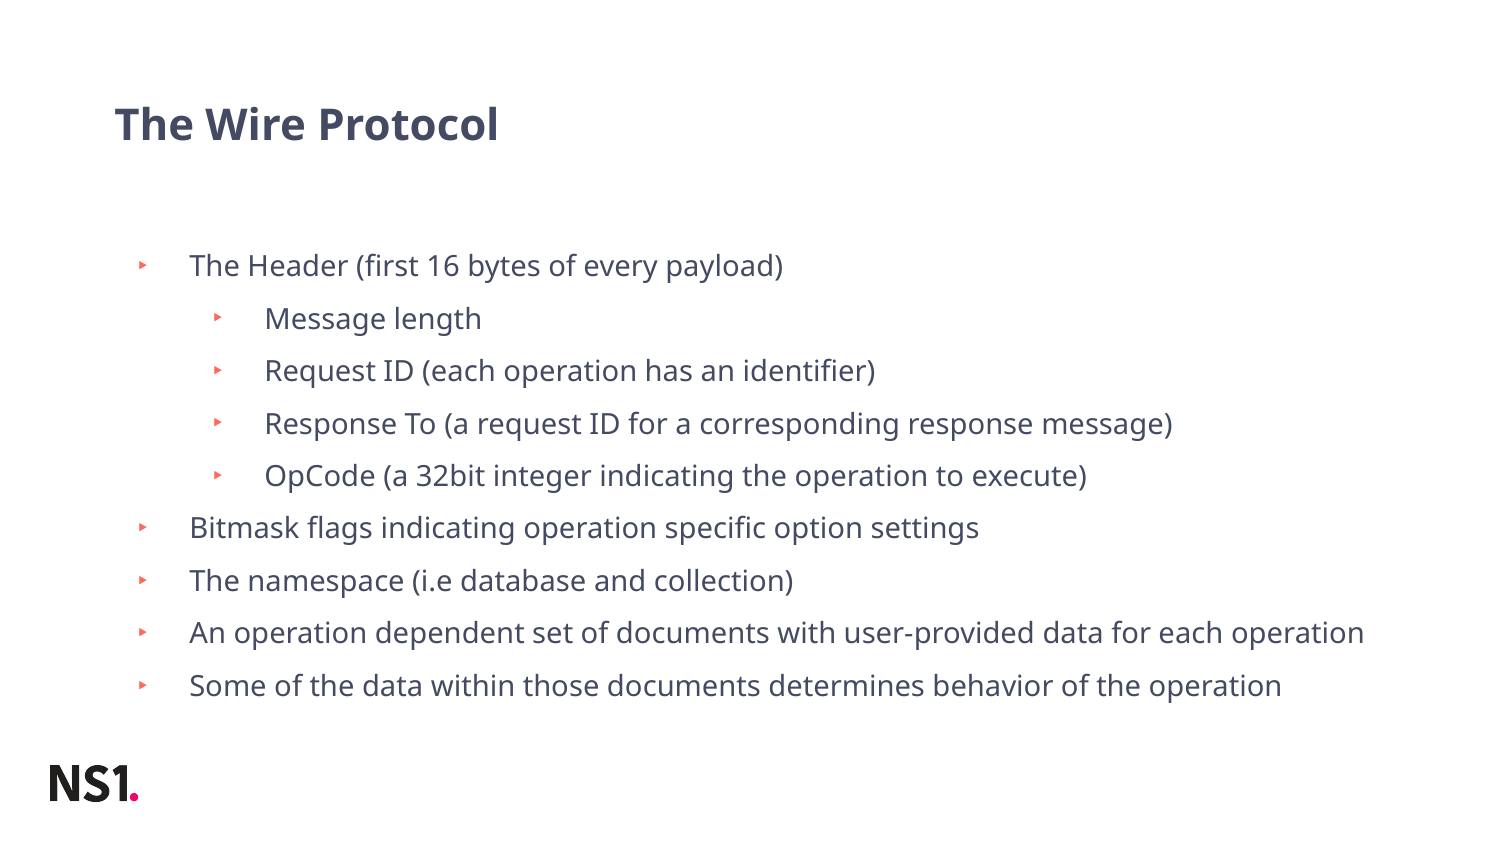

# The Wire Protocol
The Header (first 16 bytes of every payload)
Message length
Request ID (each operation has an identifier)
Response To (a request ID for a corresponding response message)
OpCode (a 32bit integer indicating the operation to execute)
Bitmask flags indicating operation specific option settings
The namespace (i.e database and collection)
An operation dependent set of documents with user-provided data for each operation
Some of the data within those documents determines behavior of the operation